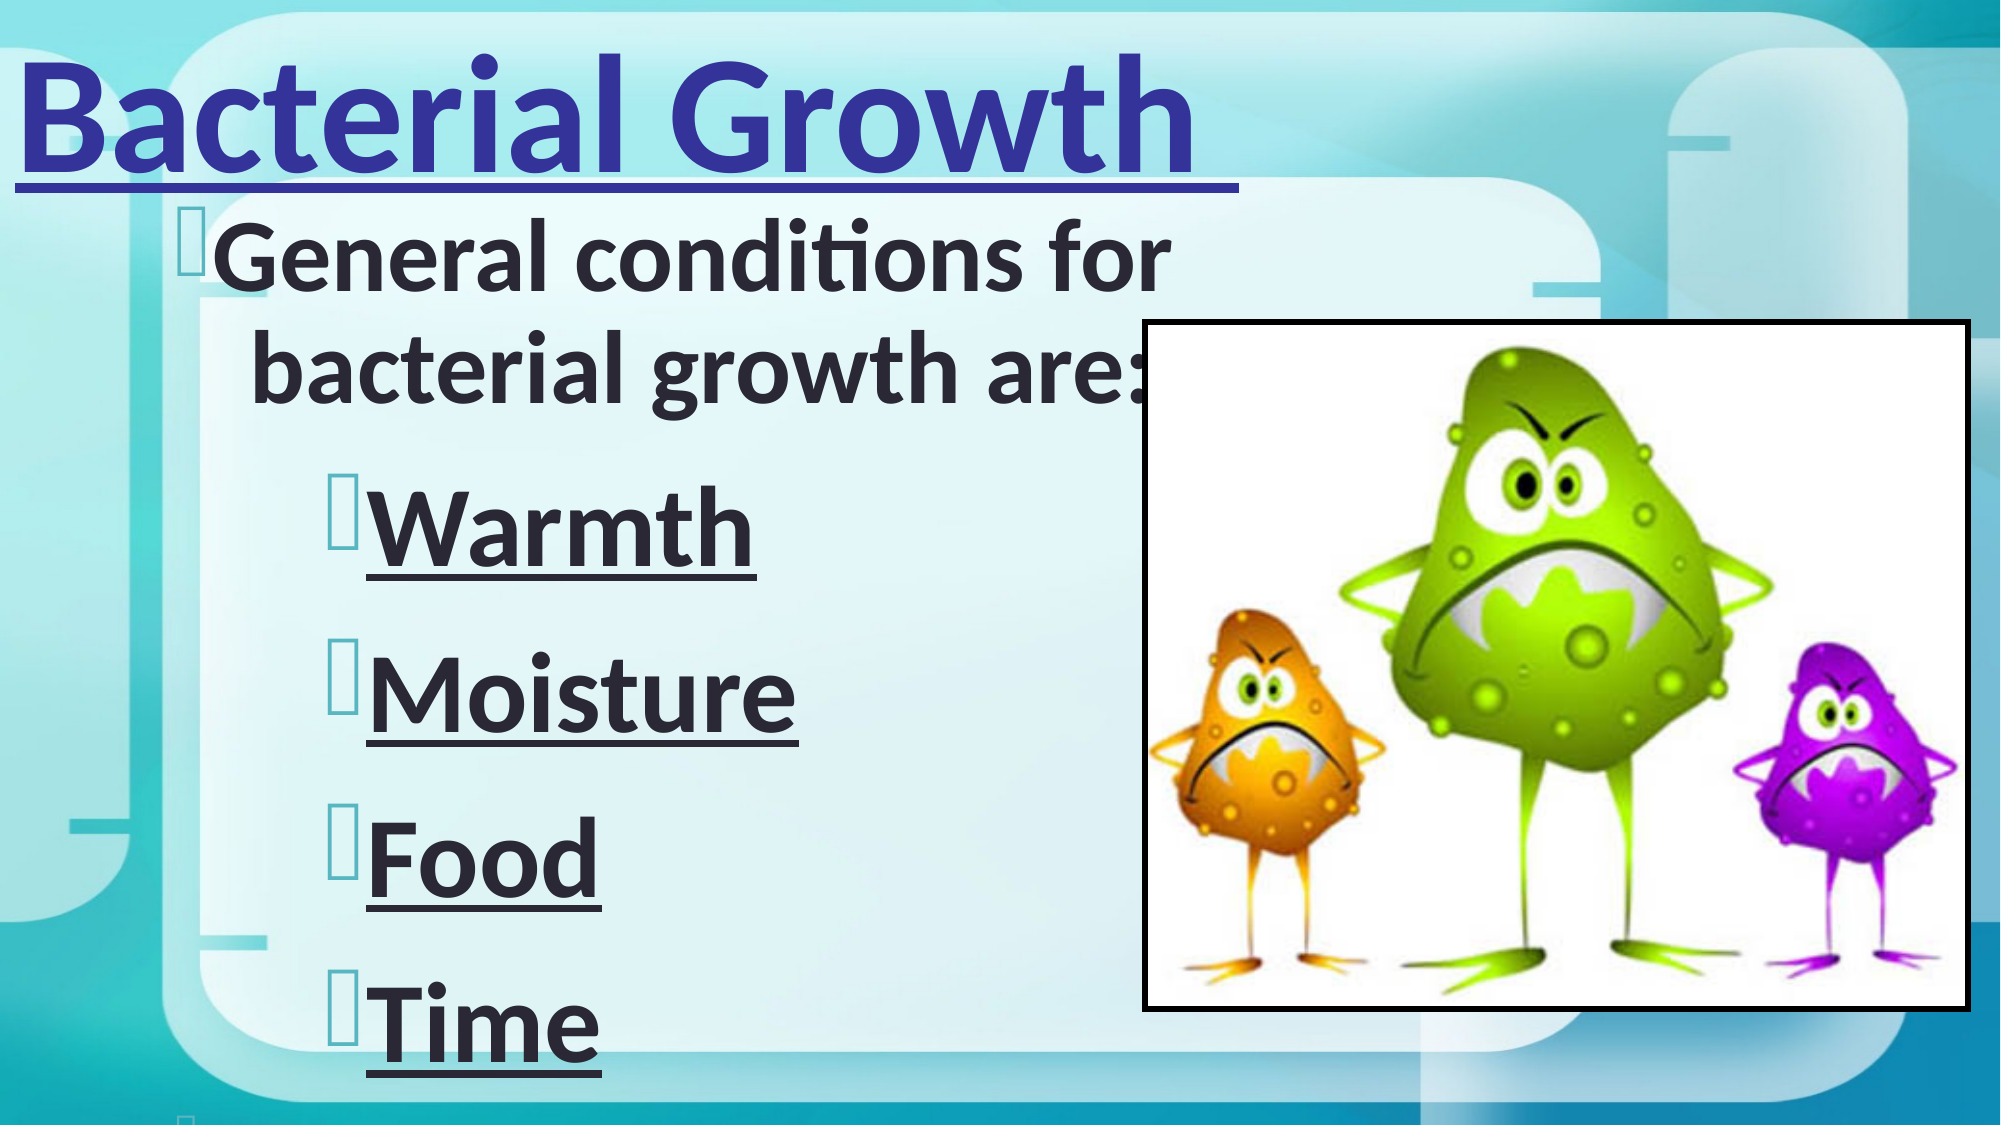

Bacterial Growth
# General conditions for bacterial growth are:
Warmth
Moisture
Food
Time